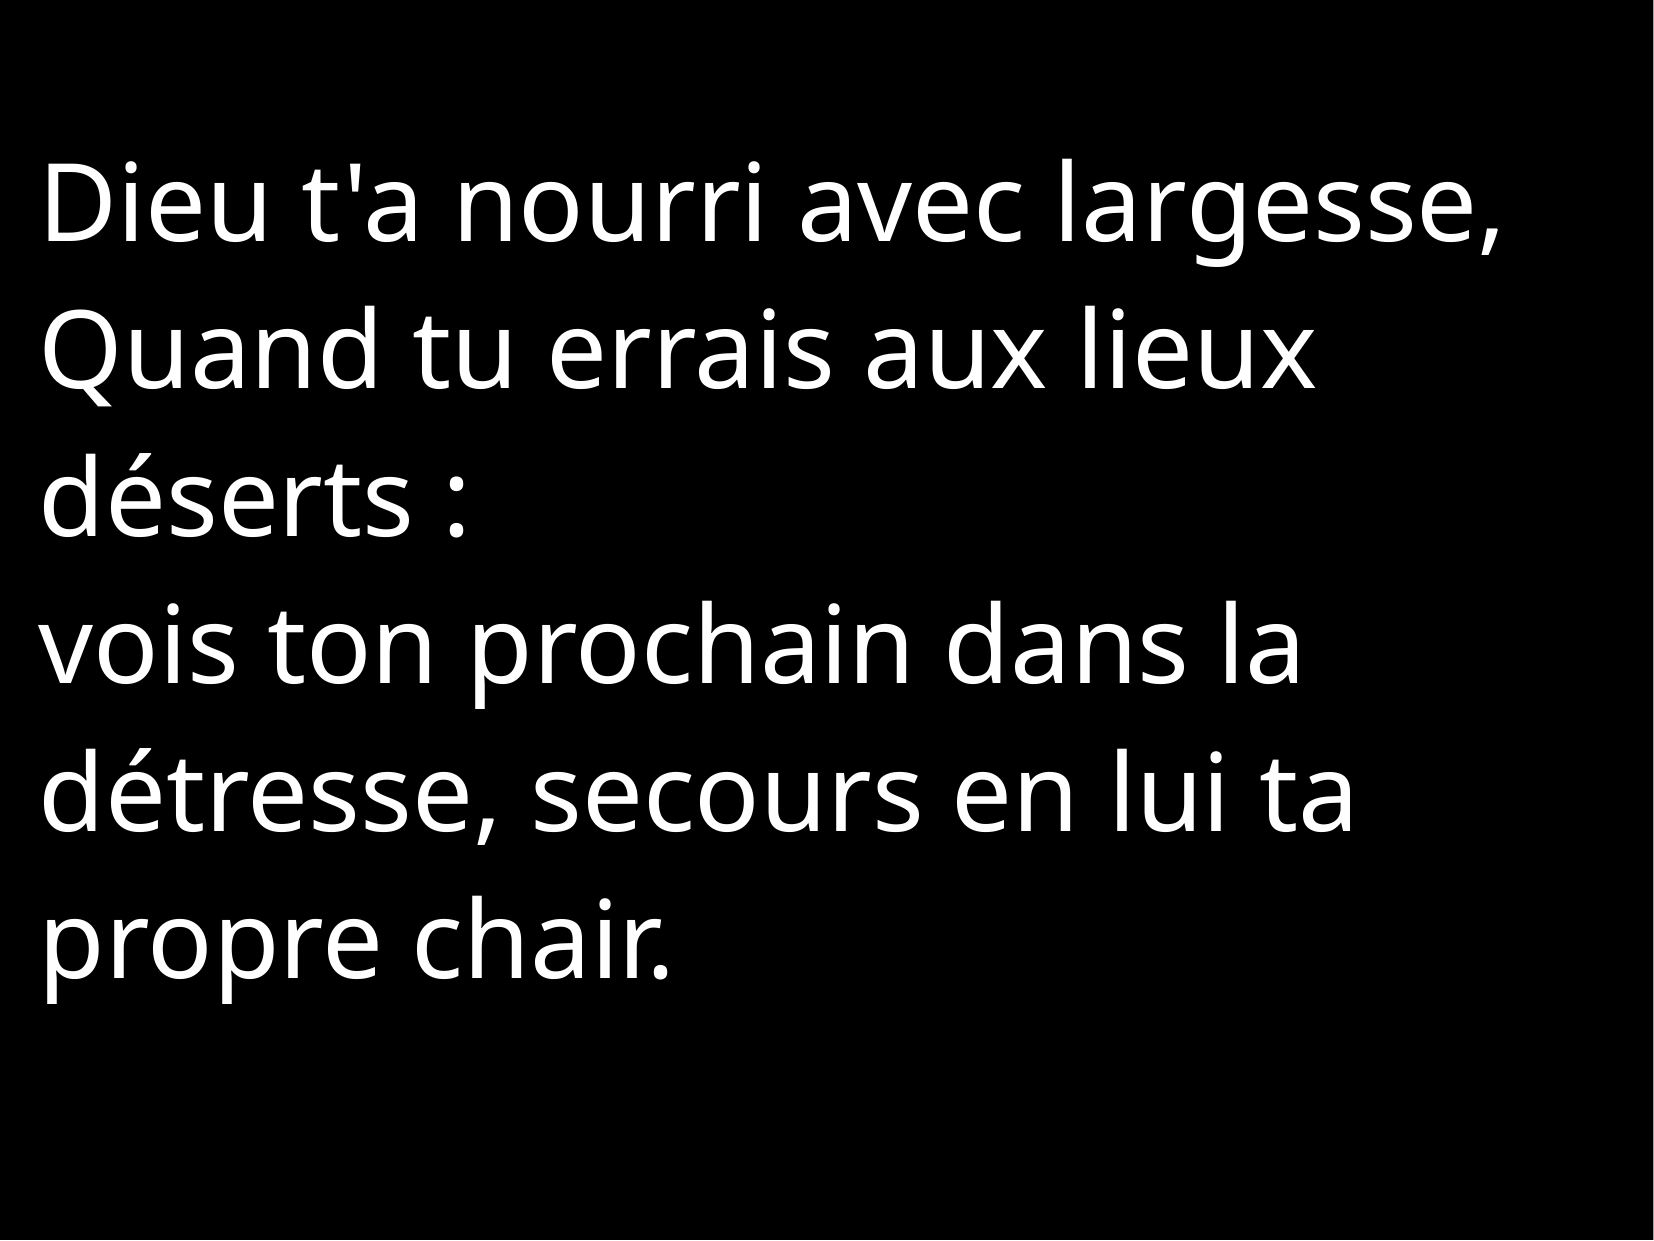

# Dieu t'a nourri avec largesse,
Quand tu errais aux lieux déserts :
vois ton prochain dans la détresse, secours en lui ta propre chair.